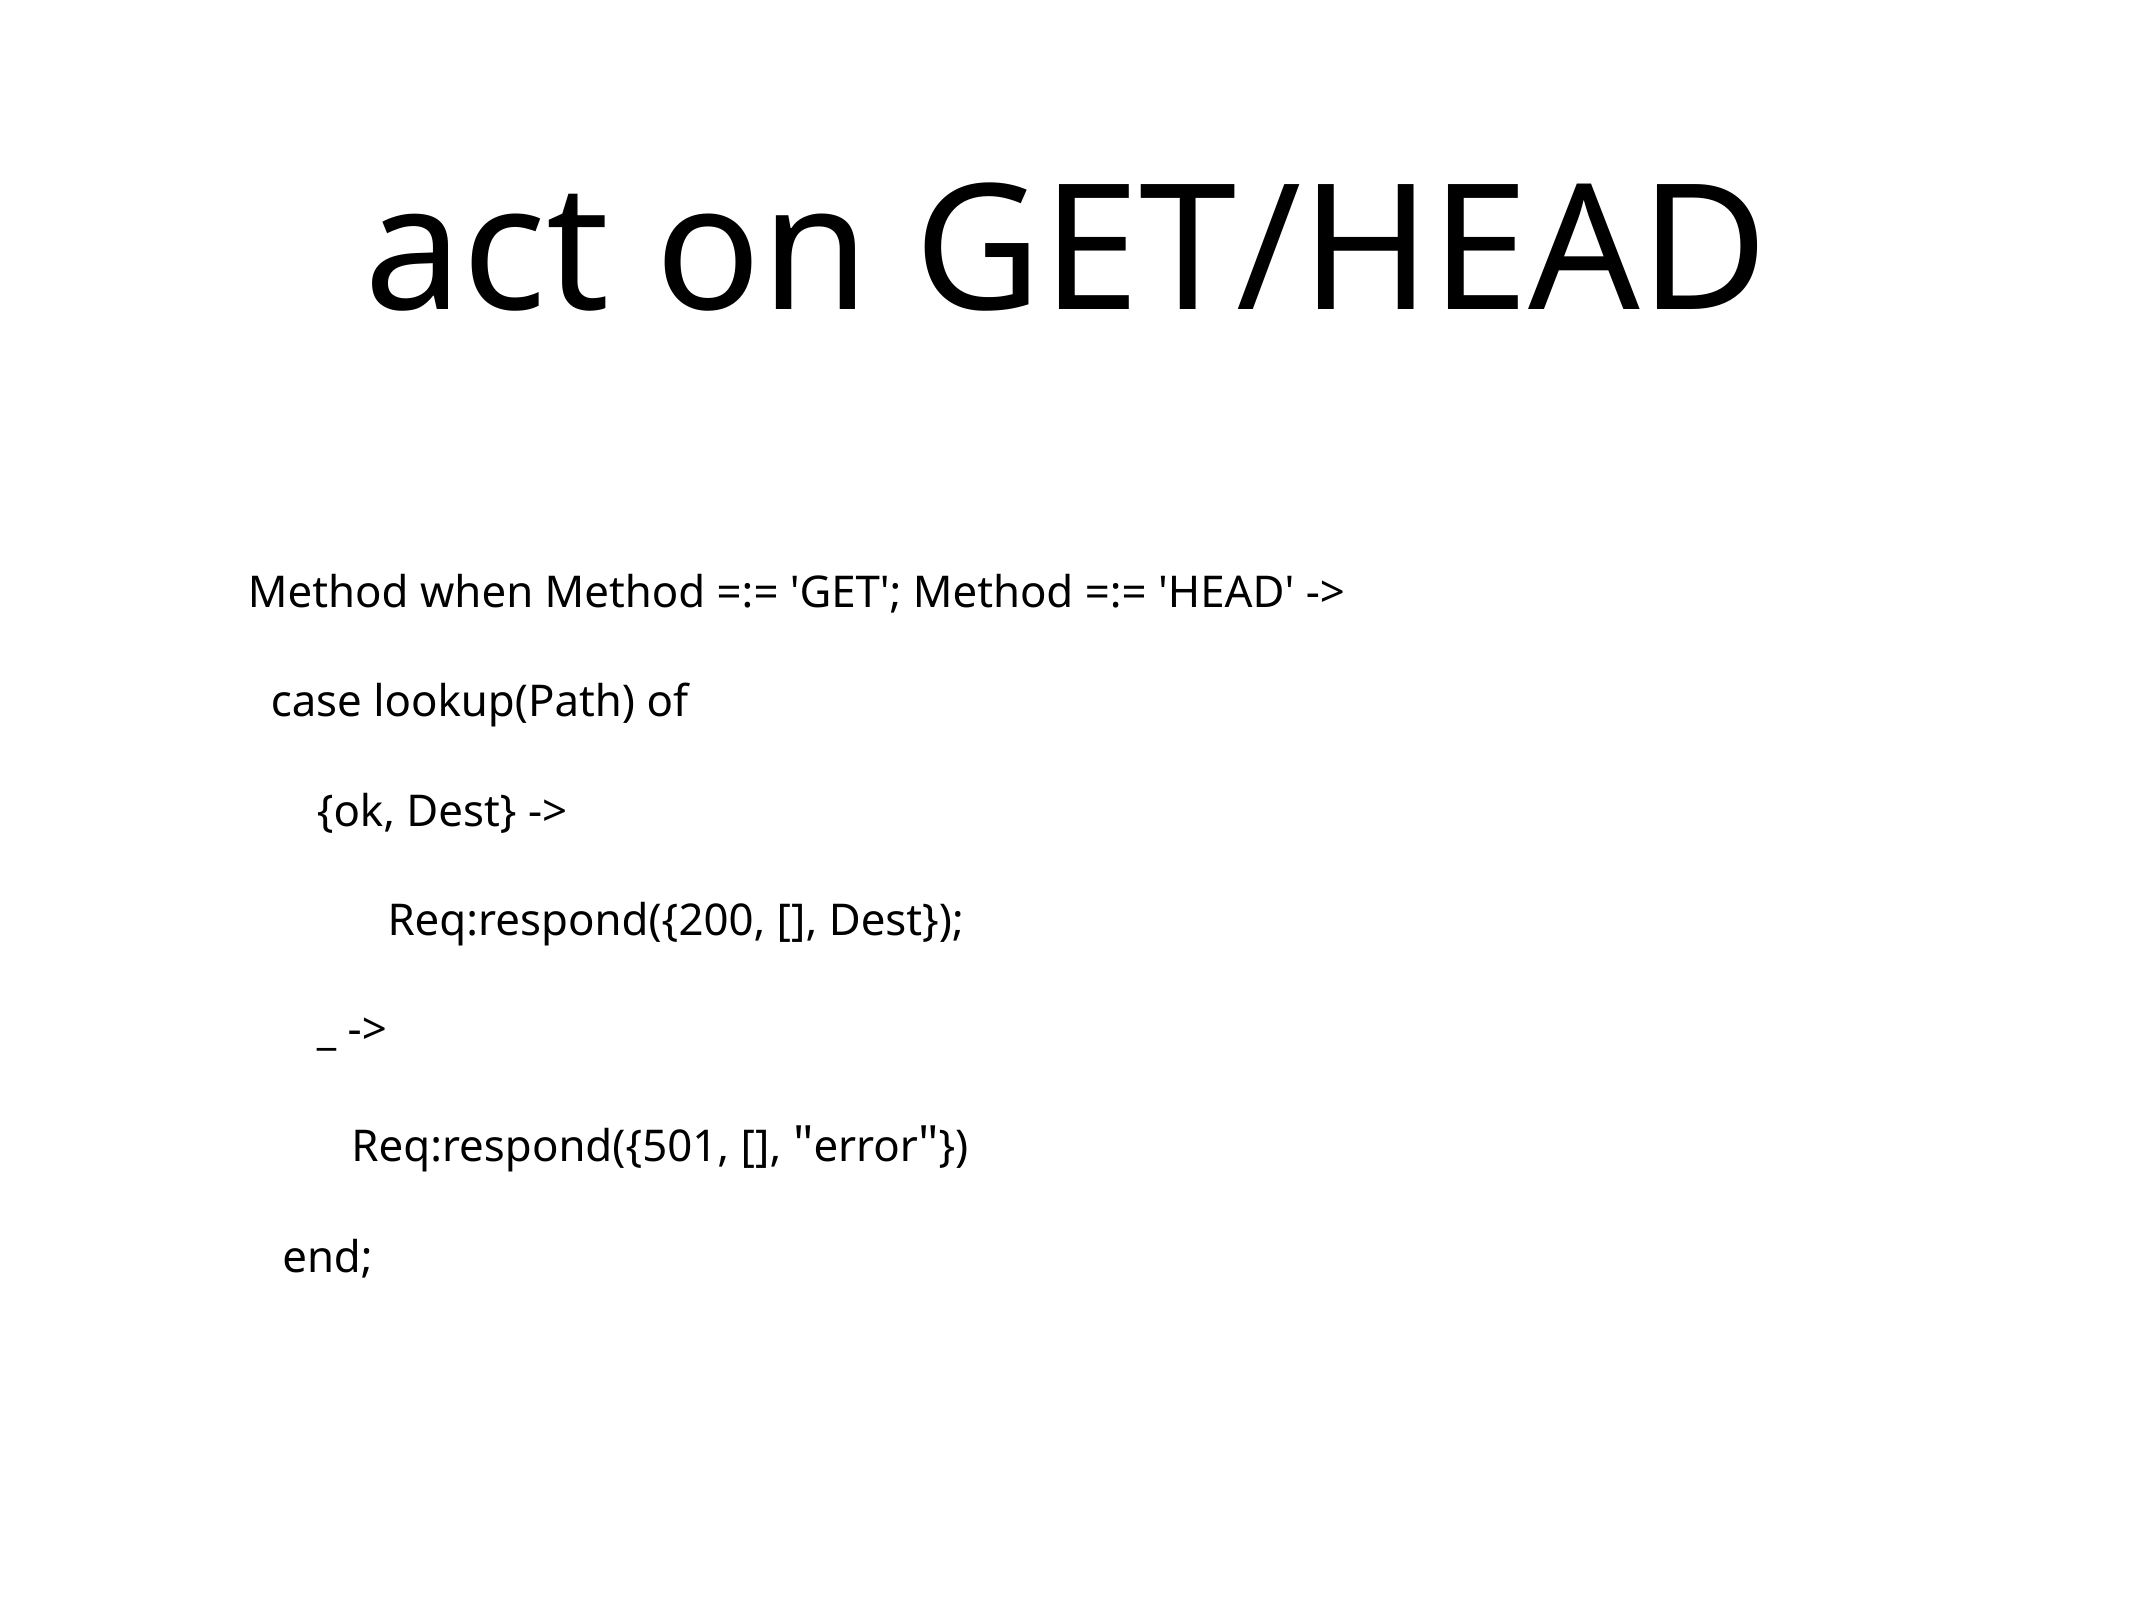

# act on GET/HEAD
Method when Method =:= 'GET'; Method =:= 'HEAD' ->
 case lookup(Path) of
 {ok, Dest} ->
 Req:respond({200, [], Dest});
 _ ->
 Req:respond({501, [], "error"})
 end;